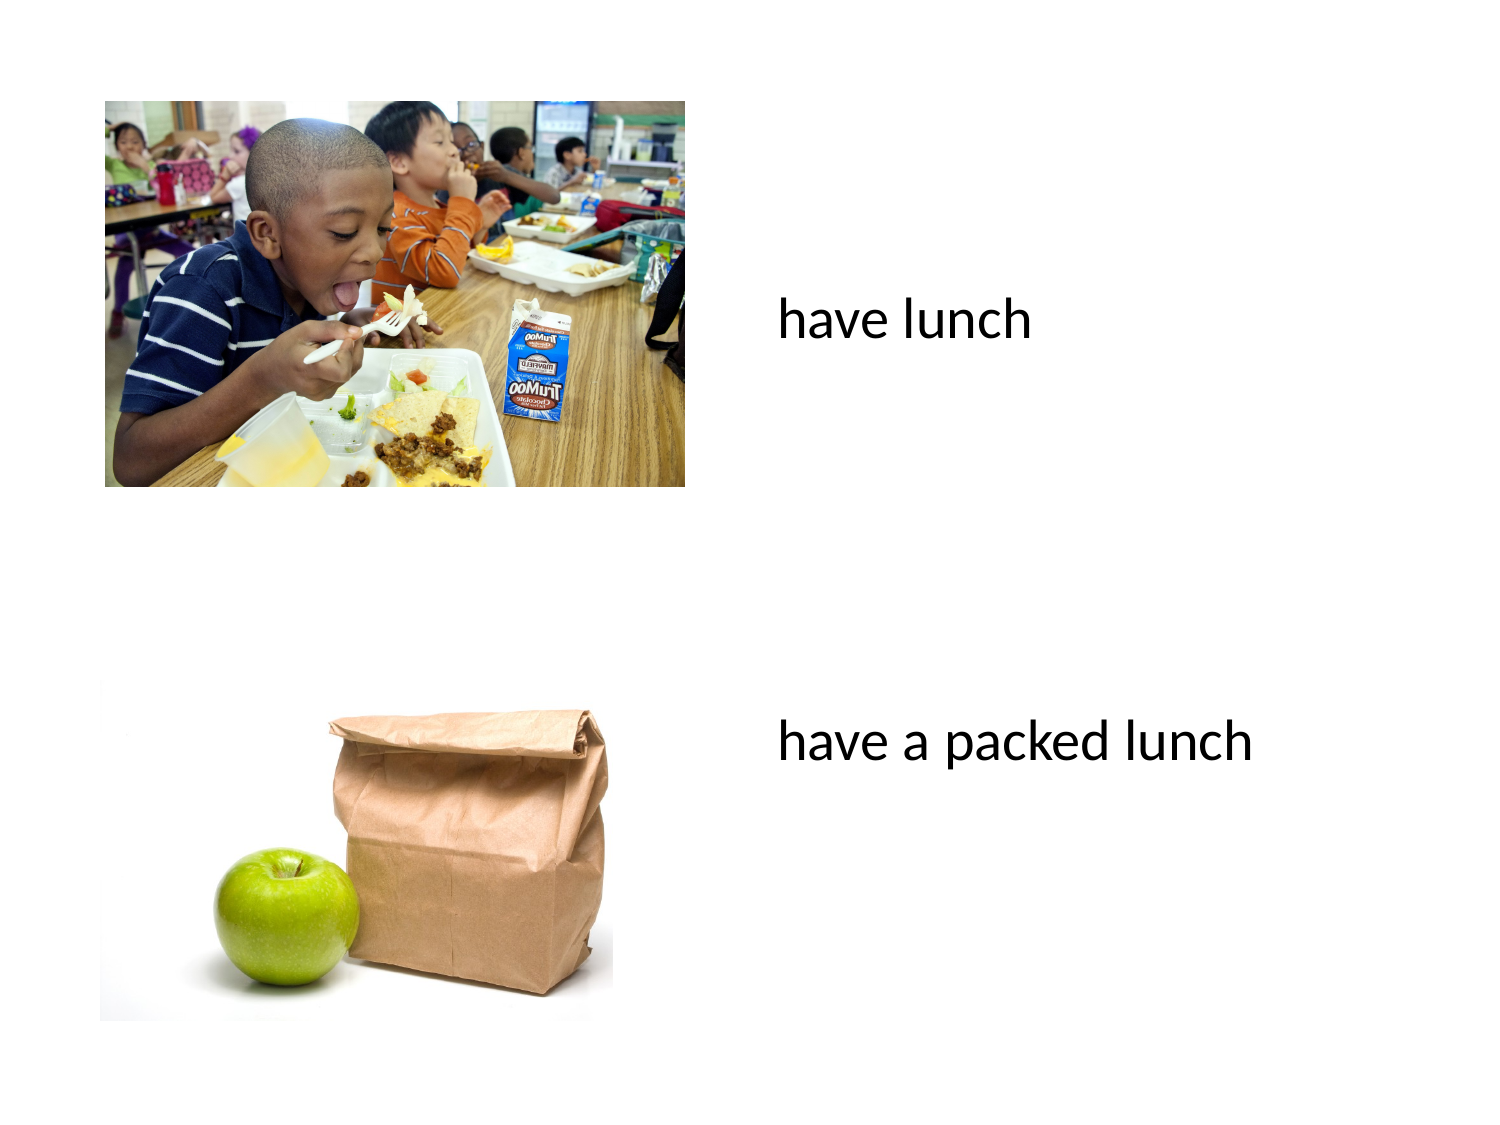

# have lunch
have a packed lunch